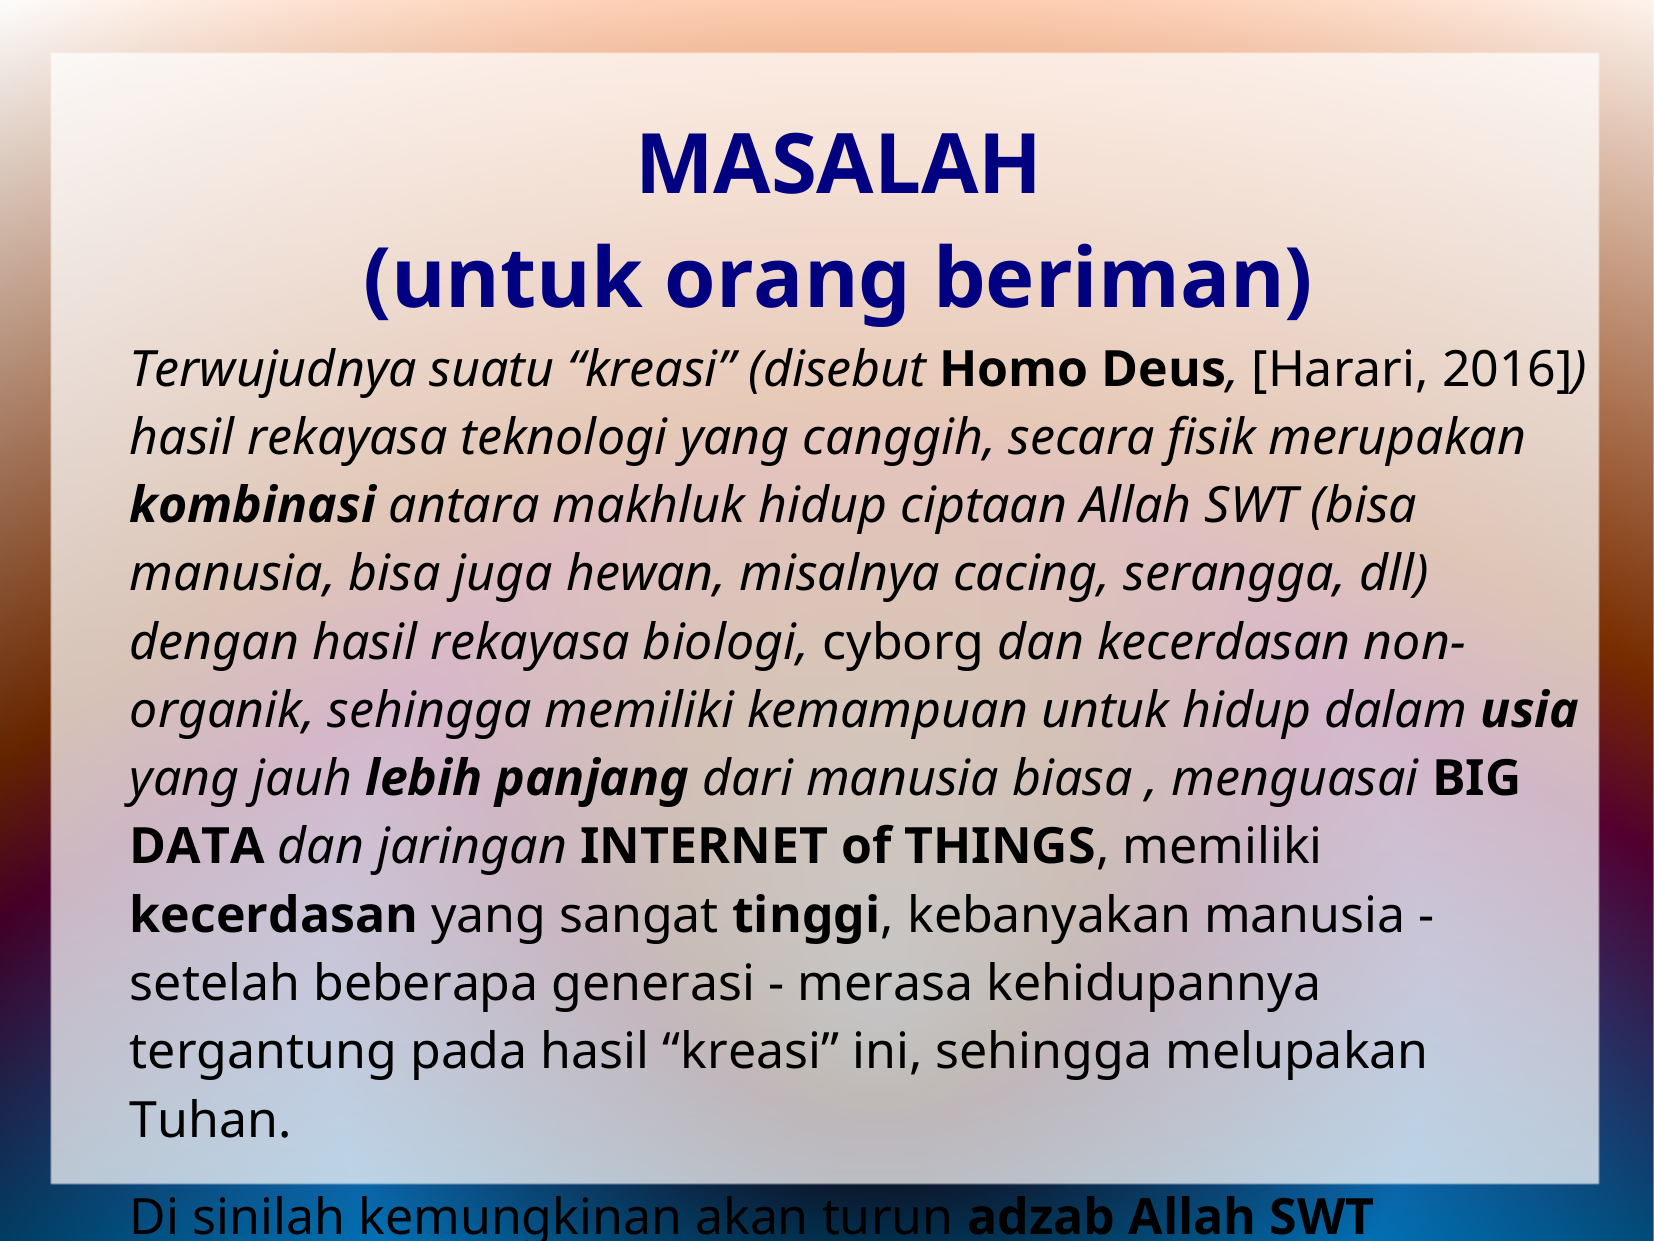

# MASALAH (untuk orang beriman)
Terwujudnya suatu “kreasi” (disebut Homo Deus, [Harari, 2016]) hasil rekayasa teknologi yang canggih, secara fisik merupakan kombinasi antara makhluk hidup ciptaan Allah SWT (bisa manusia, bisa juga hewan, misalnya cacing, serangga, dll) dengan hasil rekayasa biologi, cyborg dan kecerdasan non-organik, sehingga memiliki kemampuan untuk hidup dalam usia yang jauh lebih panjang dari manusia biasa , menguasai BIG DATA dan jaringan INTERNET of THINGS, memiliki kecerdasan yang sangat tinggi, kebanyakan manusia - setelah beberapa generasi - merasa kehidupannya tergantung pada hasil “kreasi” ini, sehingga melupakan Tuhan.
Di sinilah kemungkinan akan turun adzab Allah SWT sebagaimana yang terjadi di zaman Nabi Nuh a.s. berupa bencana alam, bencana sosial dan/atau bencana kemanusiaan.